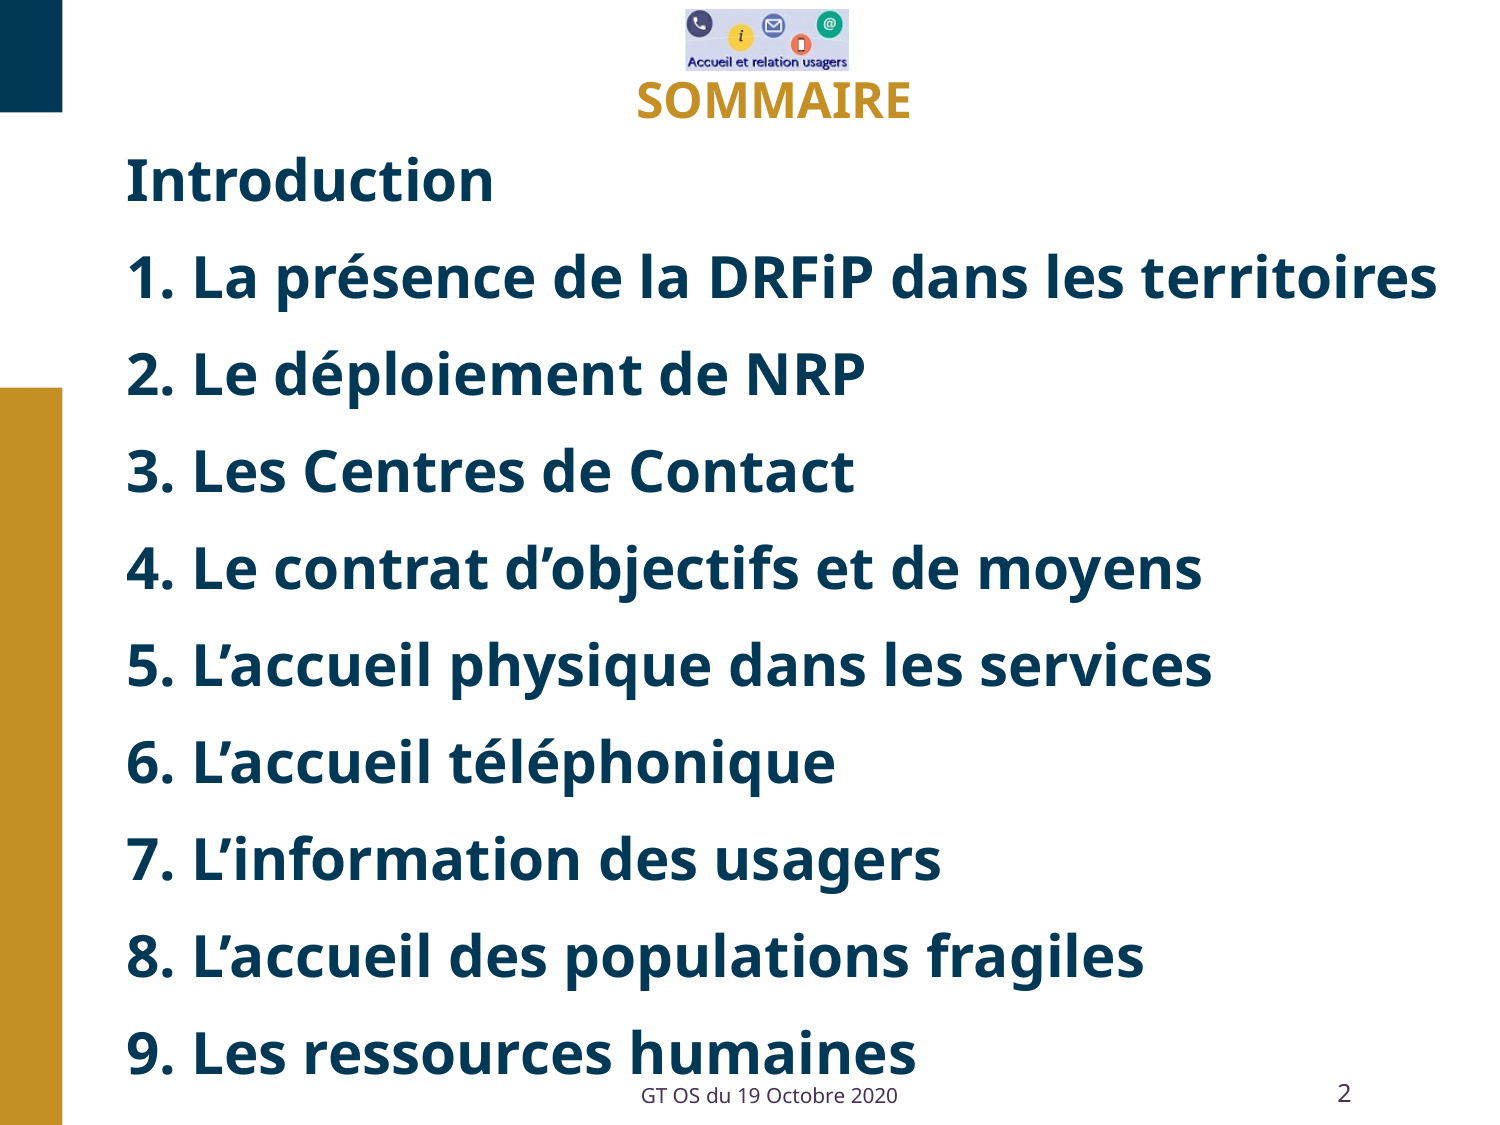

# SOMMAIRE
Introduction
1. La présence de la DRFiP dans les territoires
2. Le déploiement de NRP
3. Les Centres de Contact
4. Le contrat d’objectifs et de moyens
5. L’accueil physique dans les services
6. L’accueil téléphonique
7. L’information des usagers
8. L’accueil des populations fragiles
9. Les ressources humaines